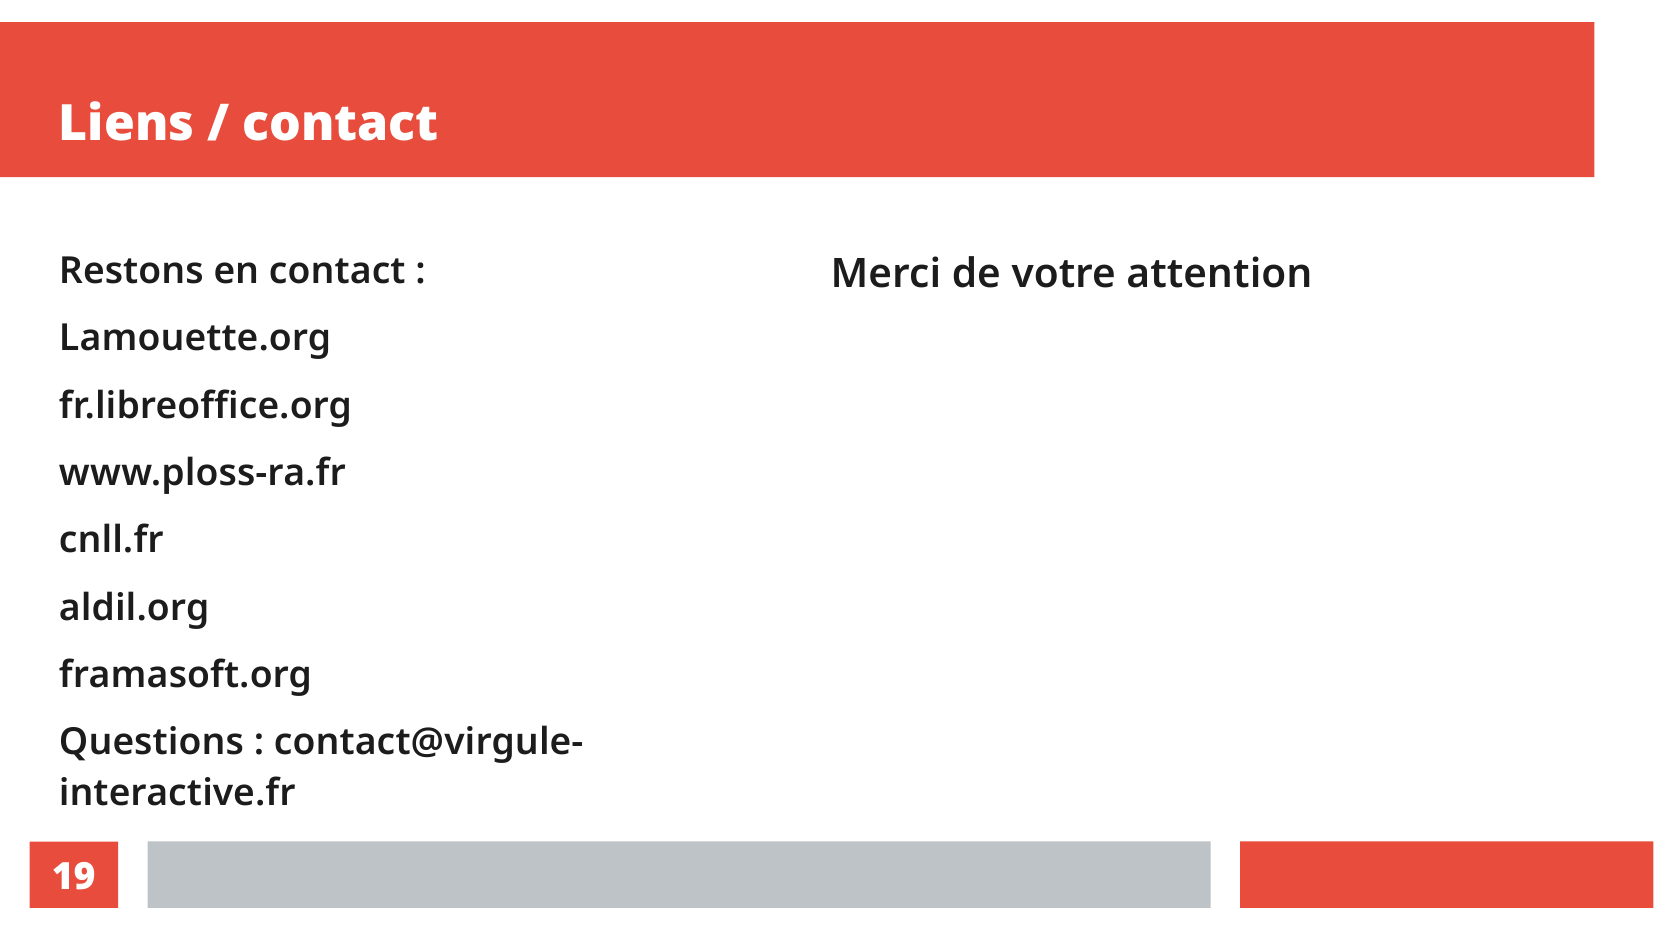

# Liens / contact
Restons en contact :
Lamouette.org
fr.libreoffice.org
www.ploss-ra.fr
cnll.fr
aldil.org
framasoft.org
Questions : contact@virgule-interactive.fr
Merci de votre attention
19